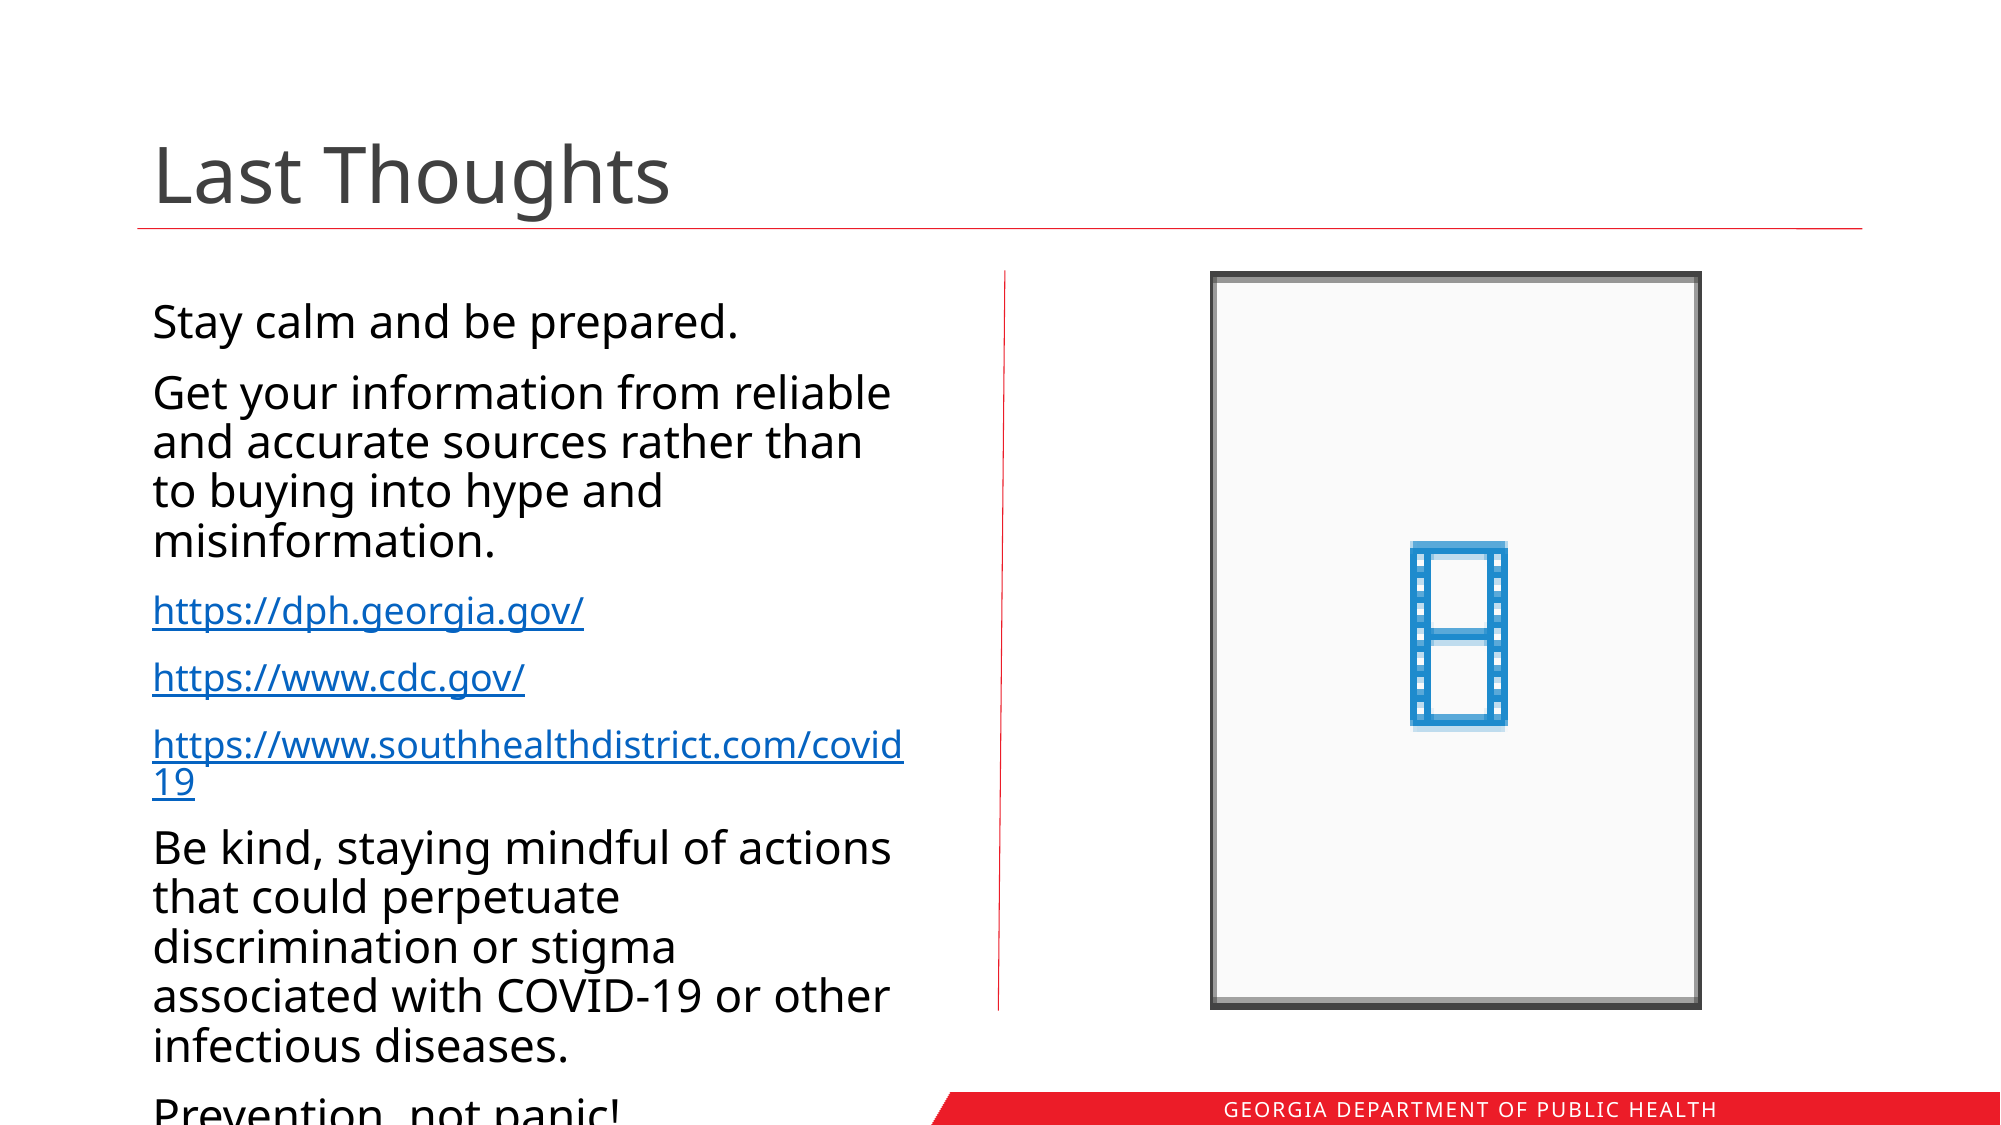

# Last Thoughts
Stay calm and be prepared.
Get your information from reliable and accurate sources rather than to buying into hype and misinformation.
https://dph.georgia.gov/
https://www.cdc.gov/
https://www.southhealthdistrict.com/covid19
Be kind, staying mindful of actions that could perpetuate discrimination or stigma associated with COVID-19 or other infectious diseases.
Prevention, not panic!